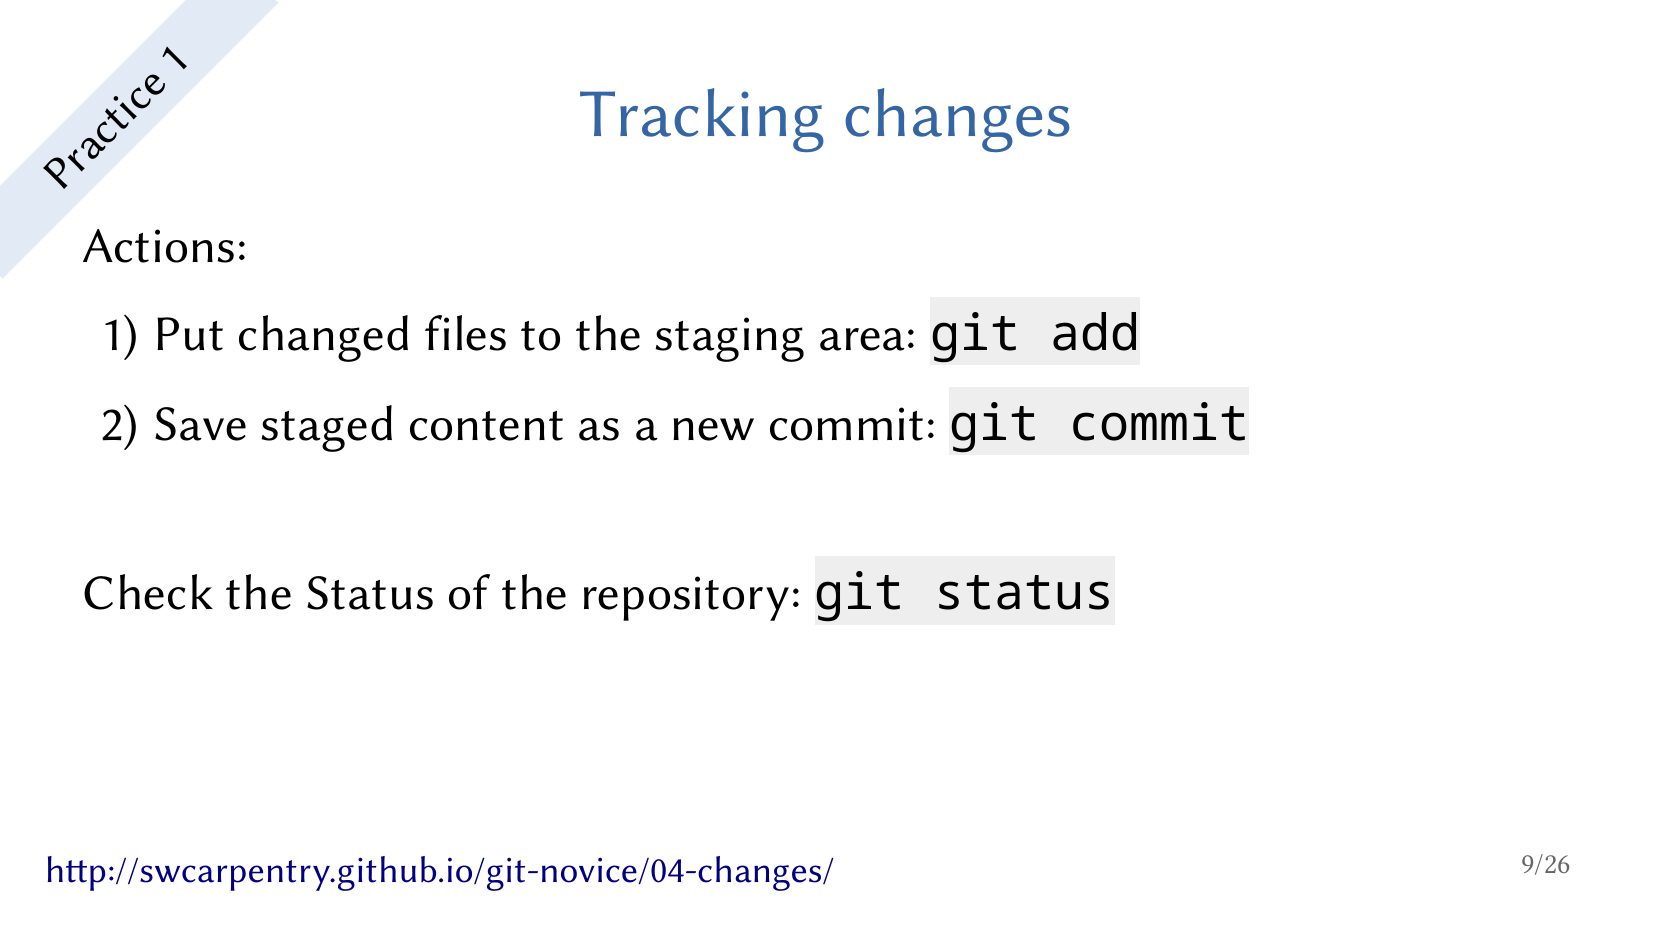

# Tracking changes
Practice 1
Actions:
Put changed files to the staging area: git add
Save staged content as a new commit: git commit
Check the Status of the repository: git status
http://swcarpentry.github.io/git-novice/04-changes/
9